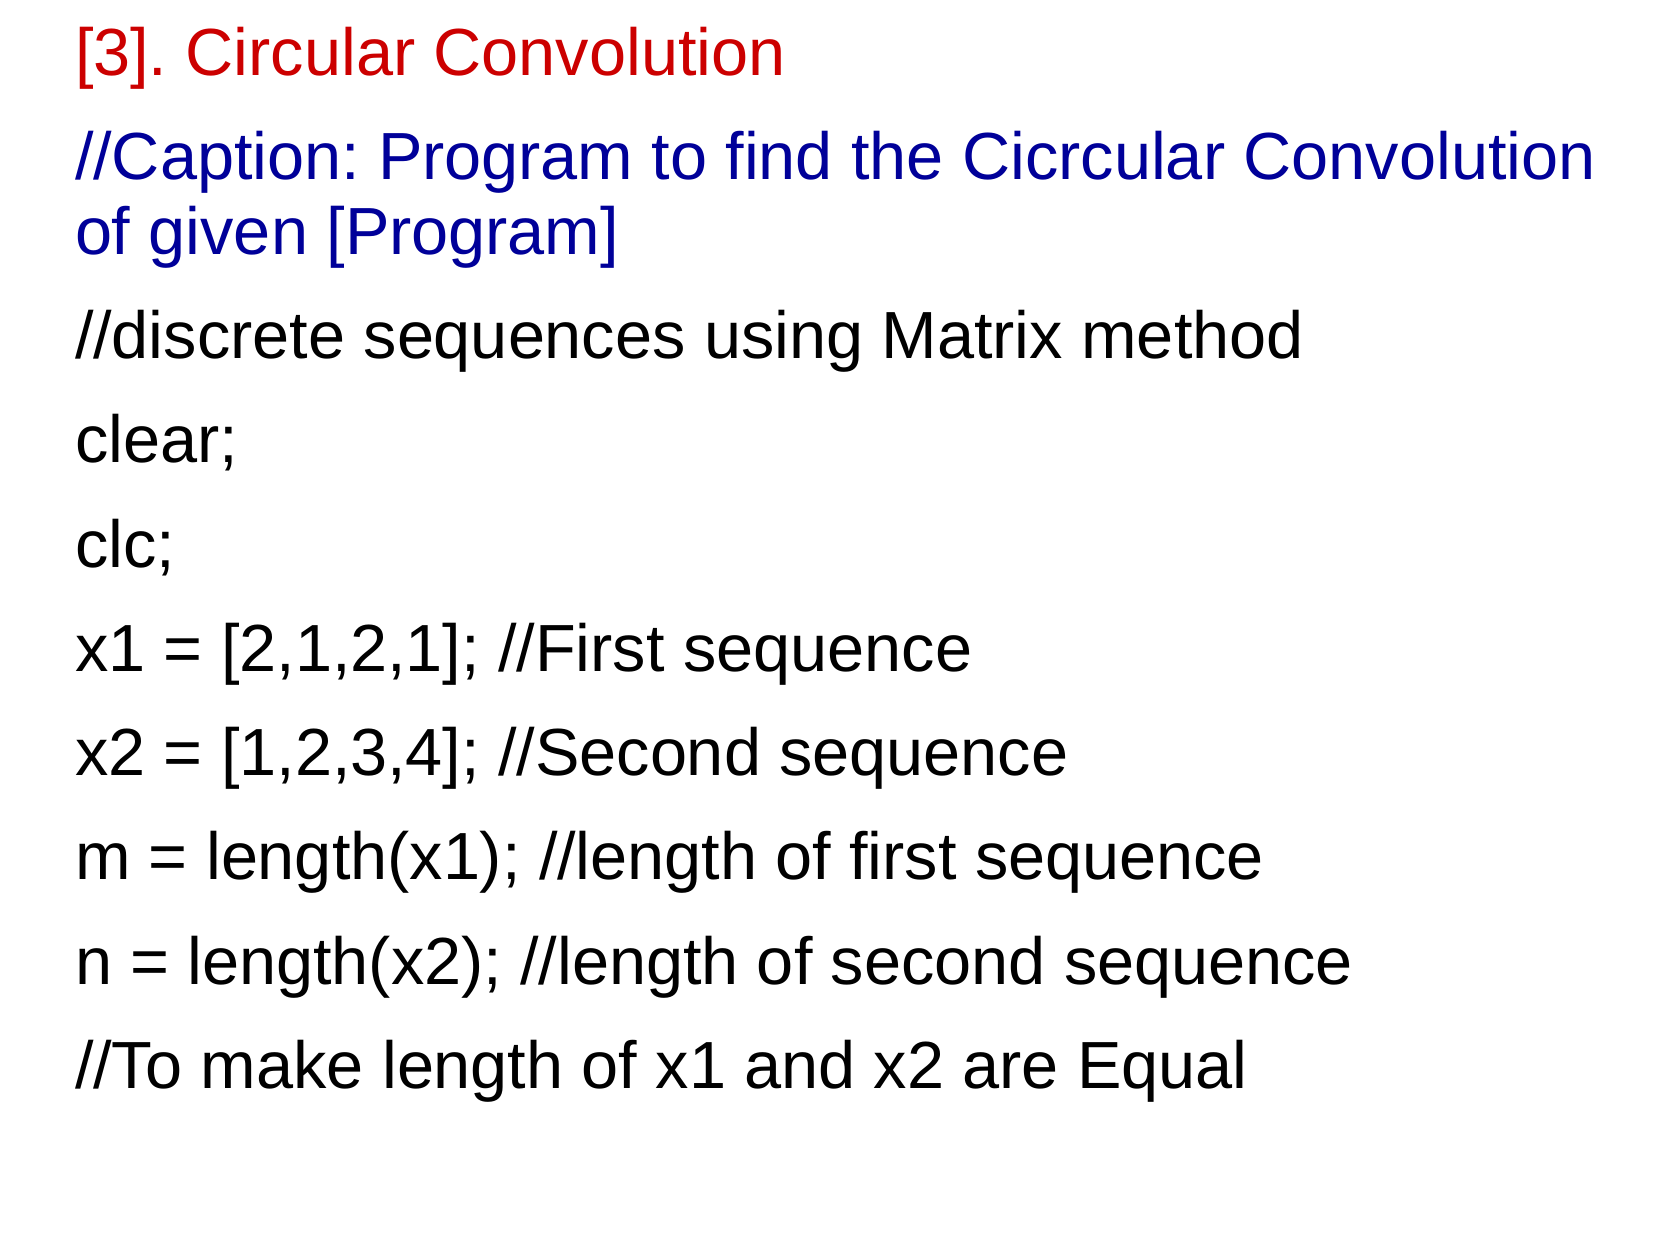

# [3]. Circular Convolution
//Caption: Program to find the Cicrcular Convolution of given [Program]
//discrete sequences using Matrix method
clear;
clc;
x1 = [2,1,2,1]; //First sequence
x2 = [1,2,3,4]; //Second sequence
m = length(x1); //length of first sequence
n = length(x2); //length of second sequence
//To make length of x1 and x2 are Equal